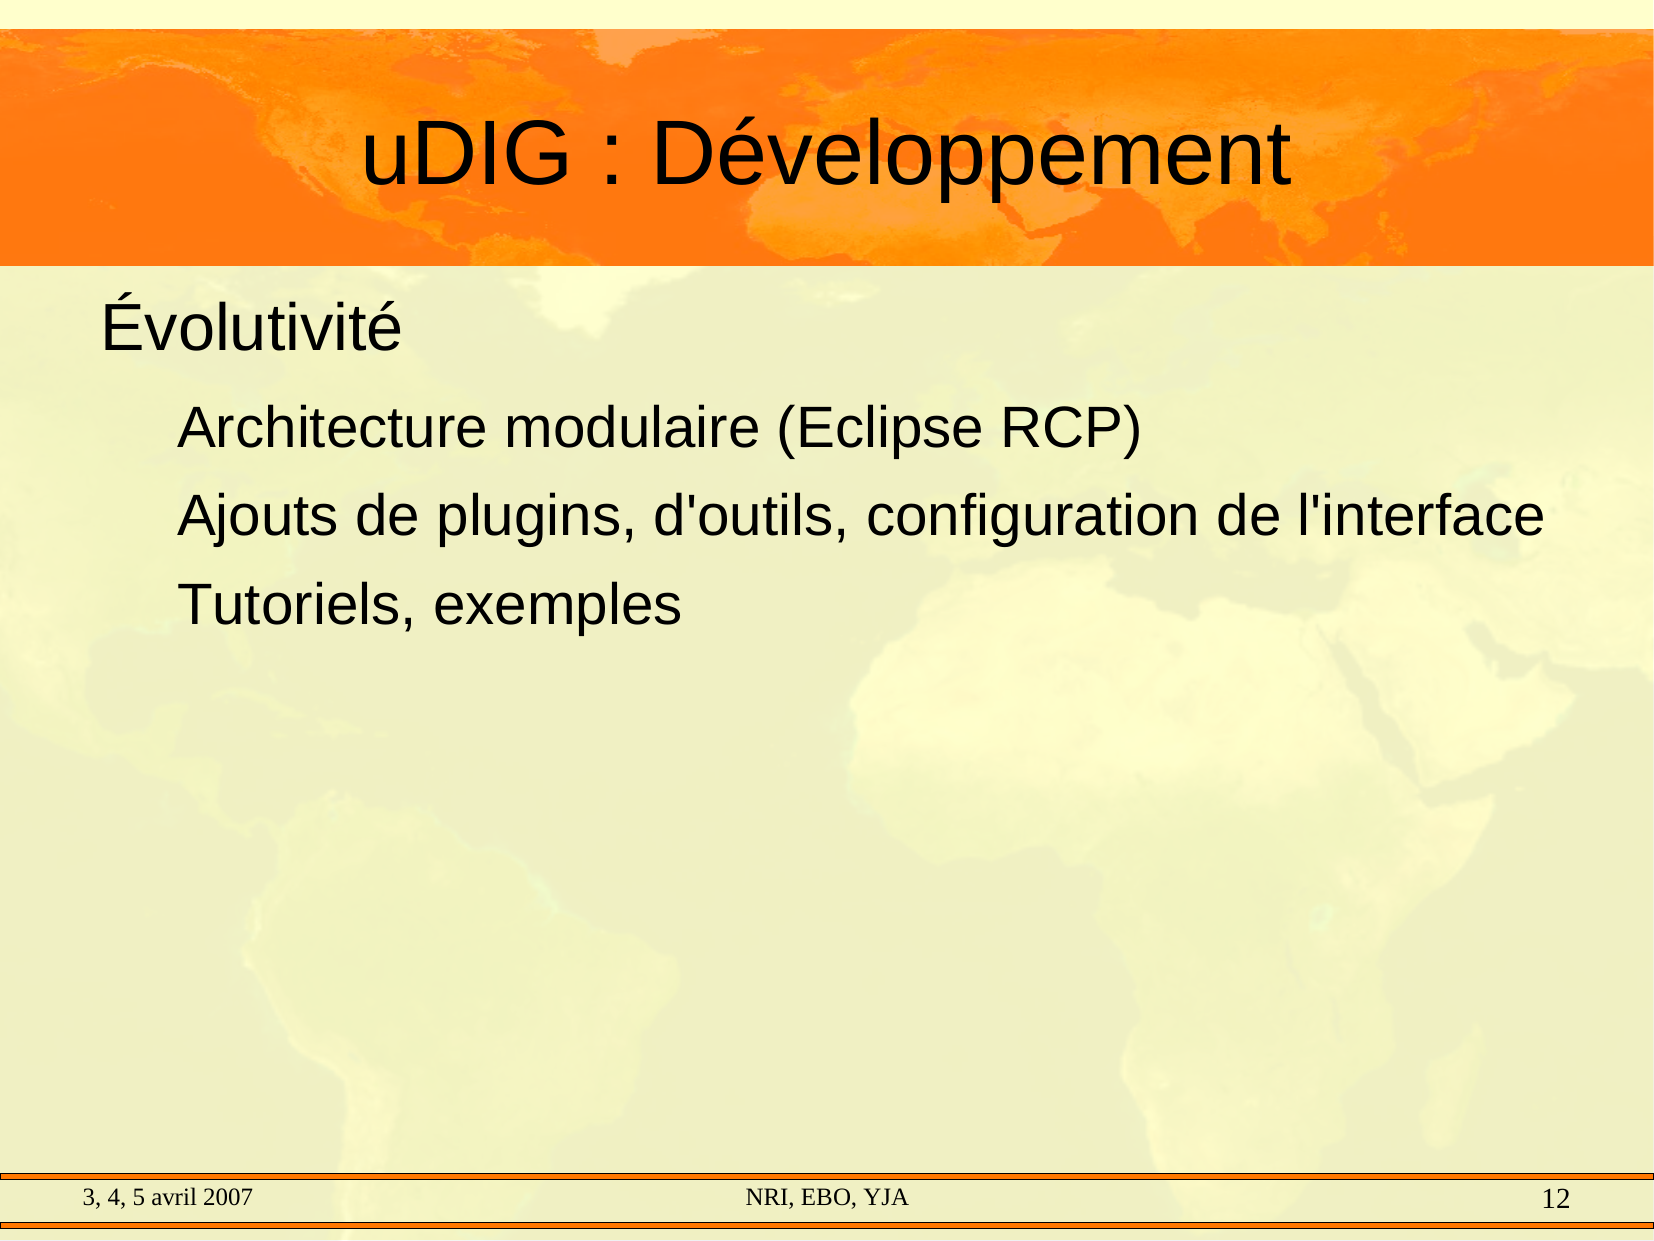

# uDIG : Développement
Évolutivité
Architecture modulaire (Eclipse RCP)
Ajouts de plugins, d'outils, configuration de l'interface
Tutoriels, exemples
3, 4, 5 avril 2007
NRI, EBO, YJA
12